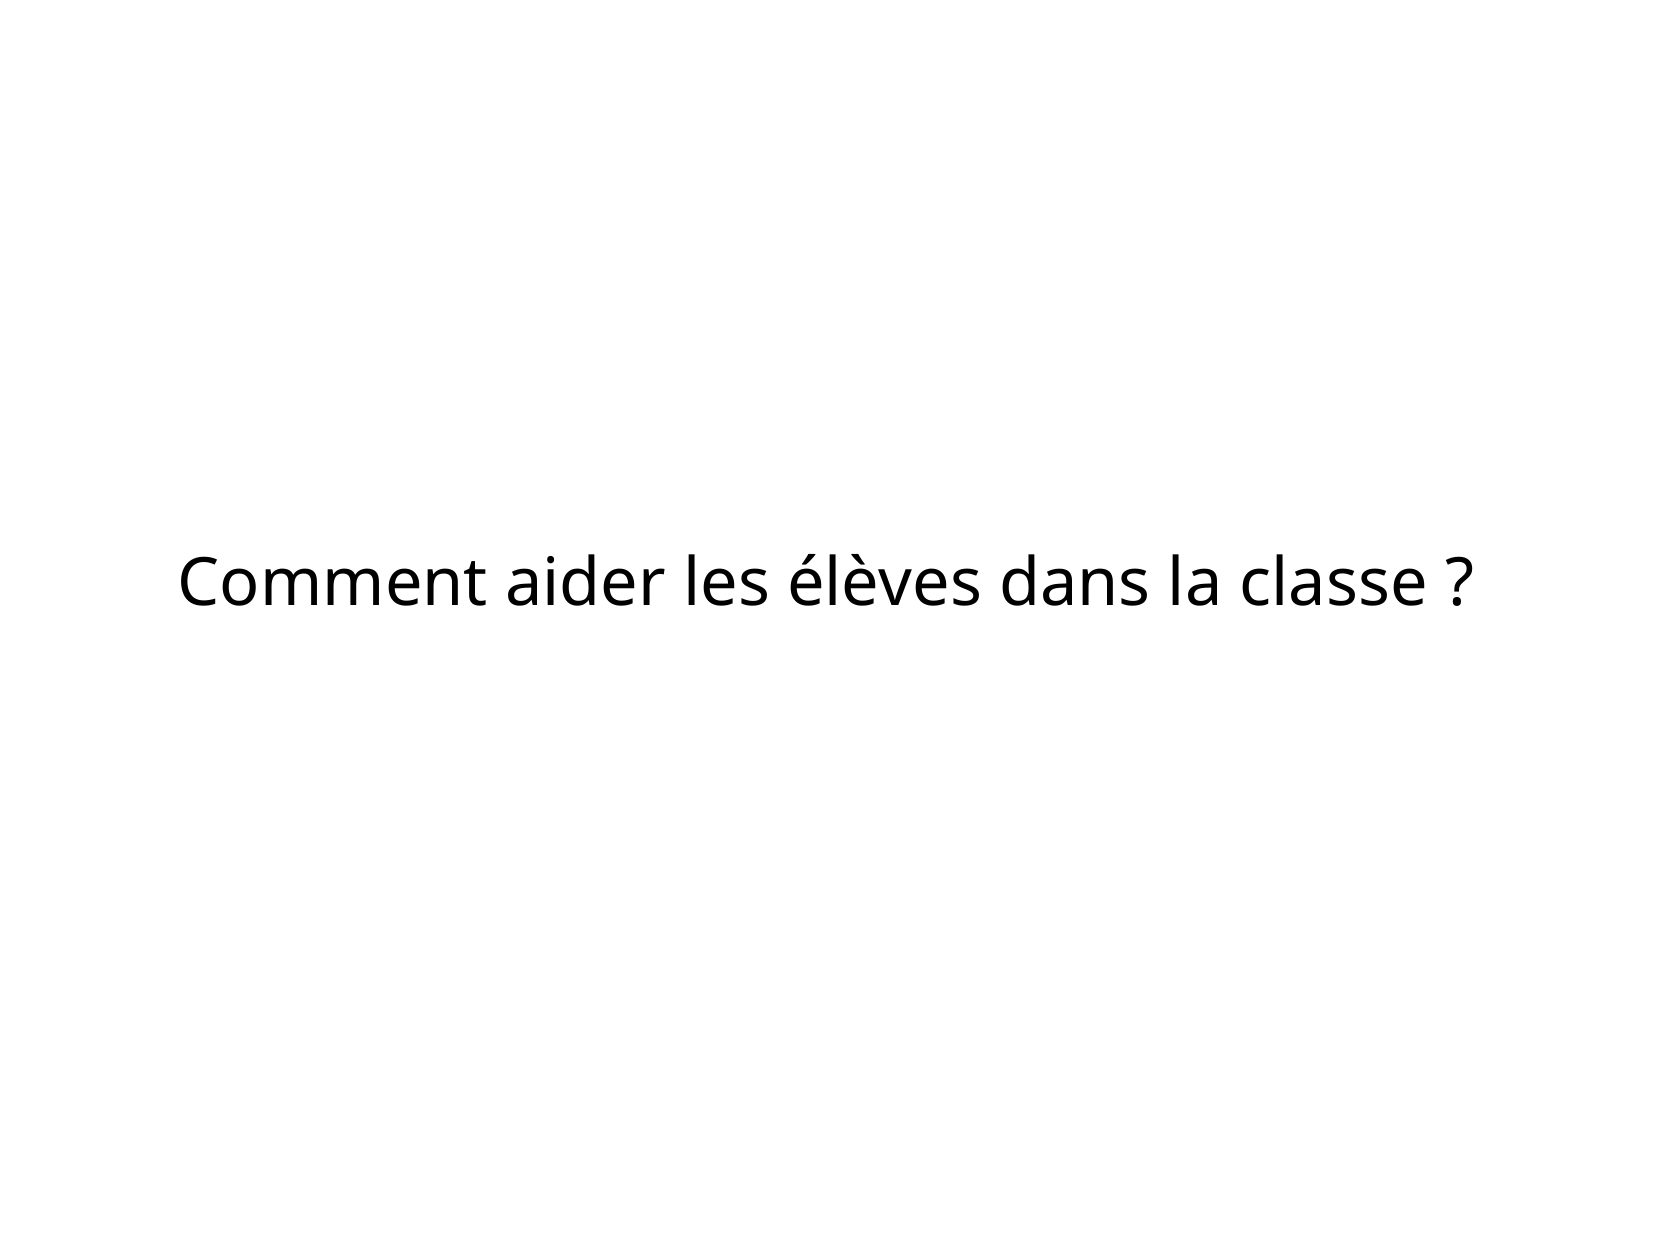

# Comment aider les élèves dans la classe ?